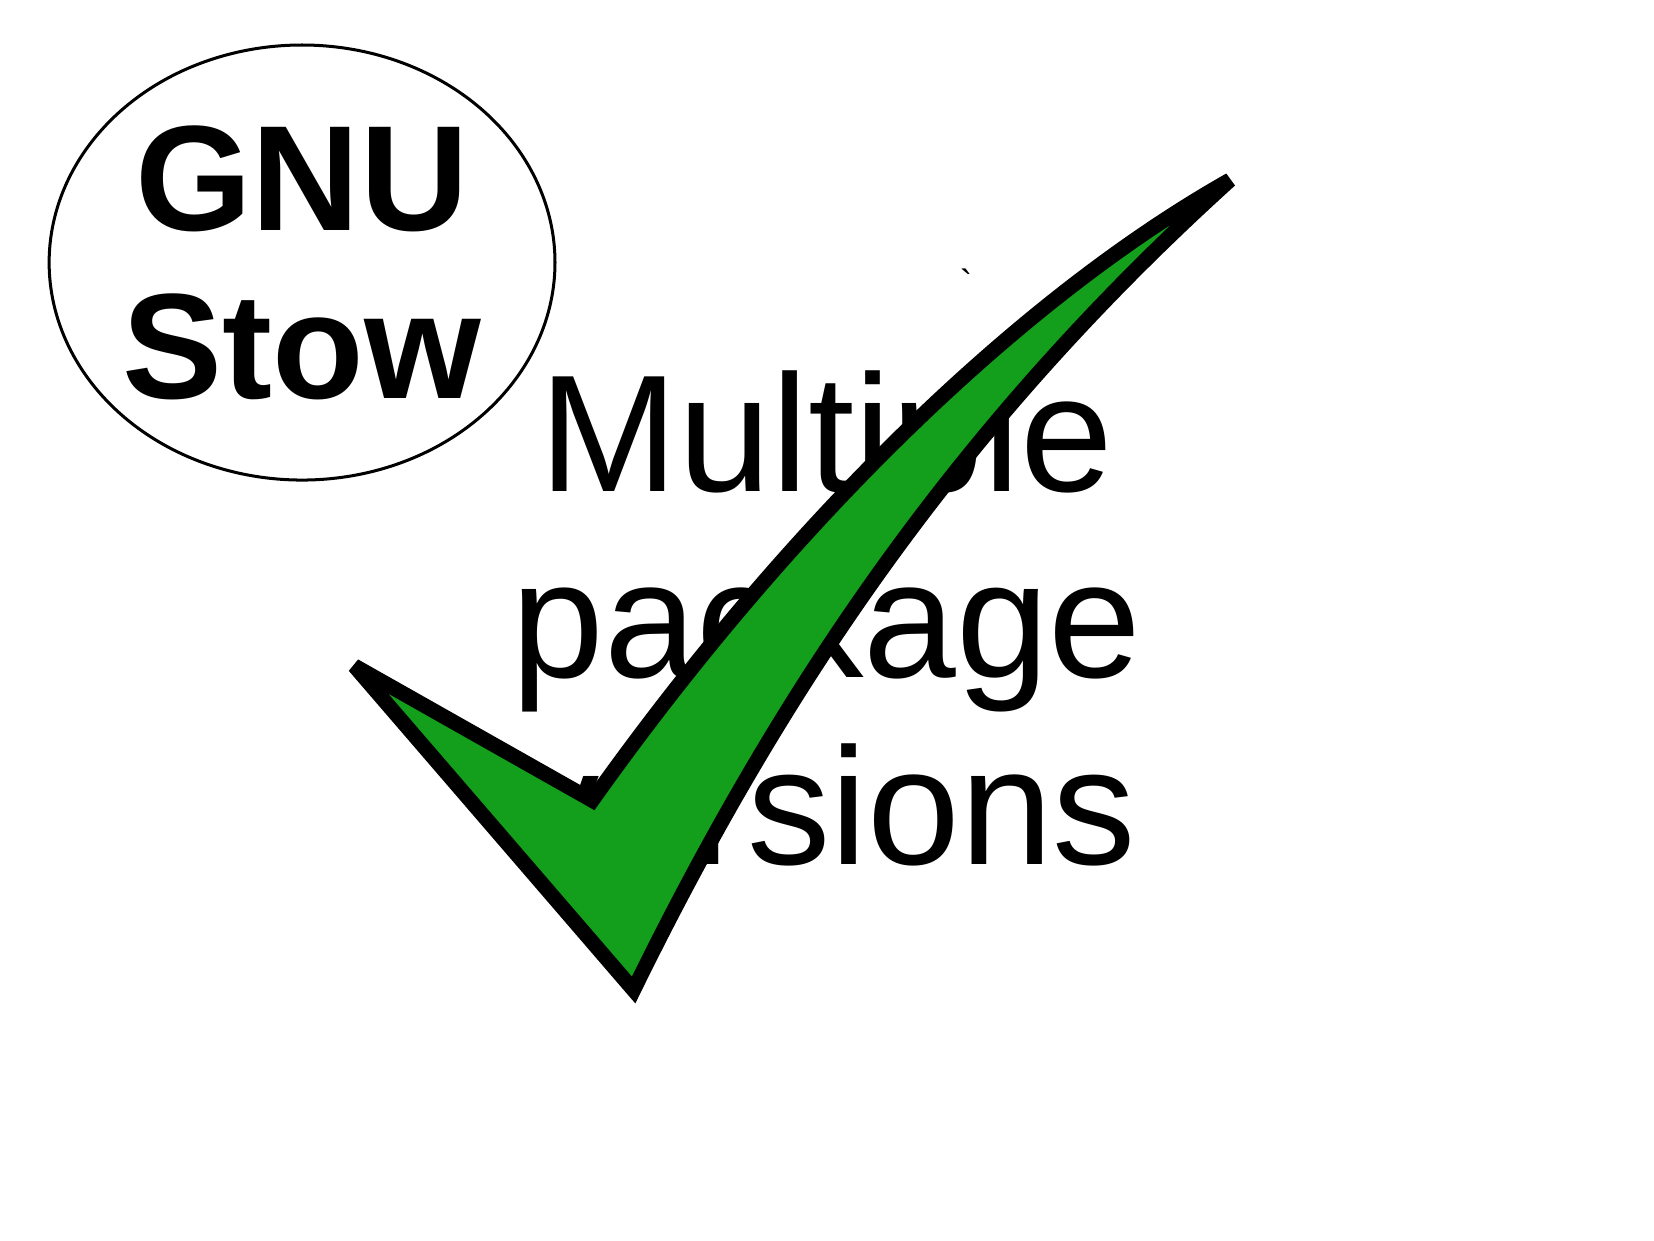

GNU
Stow
#
`
Multiple
package
versions